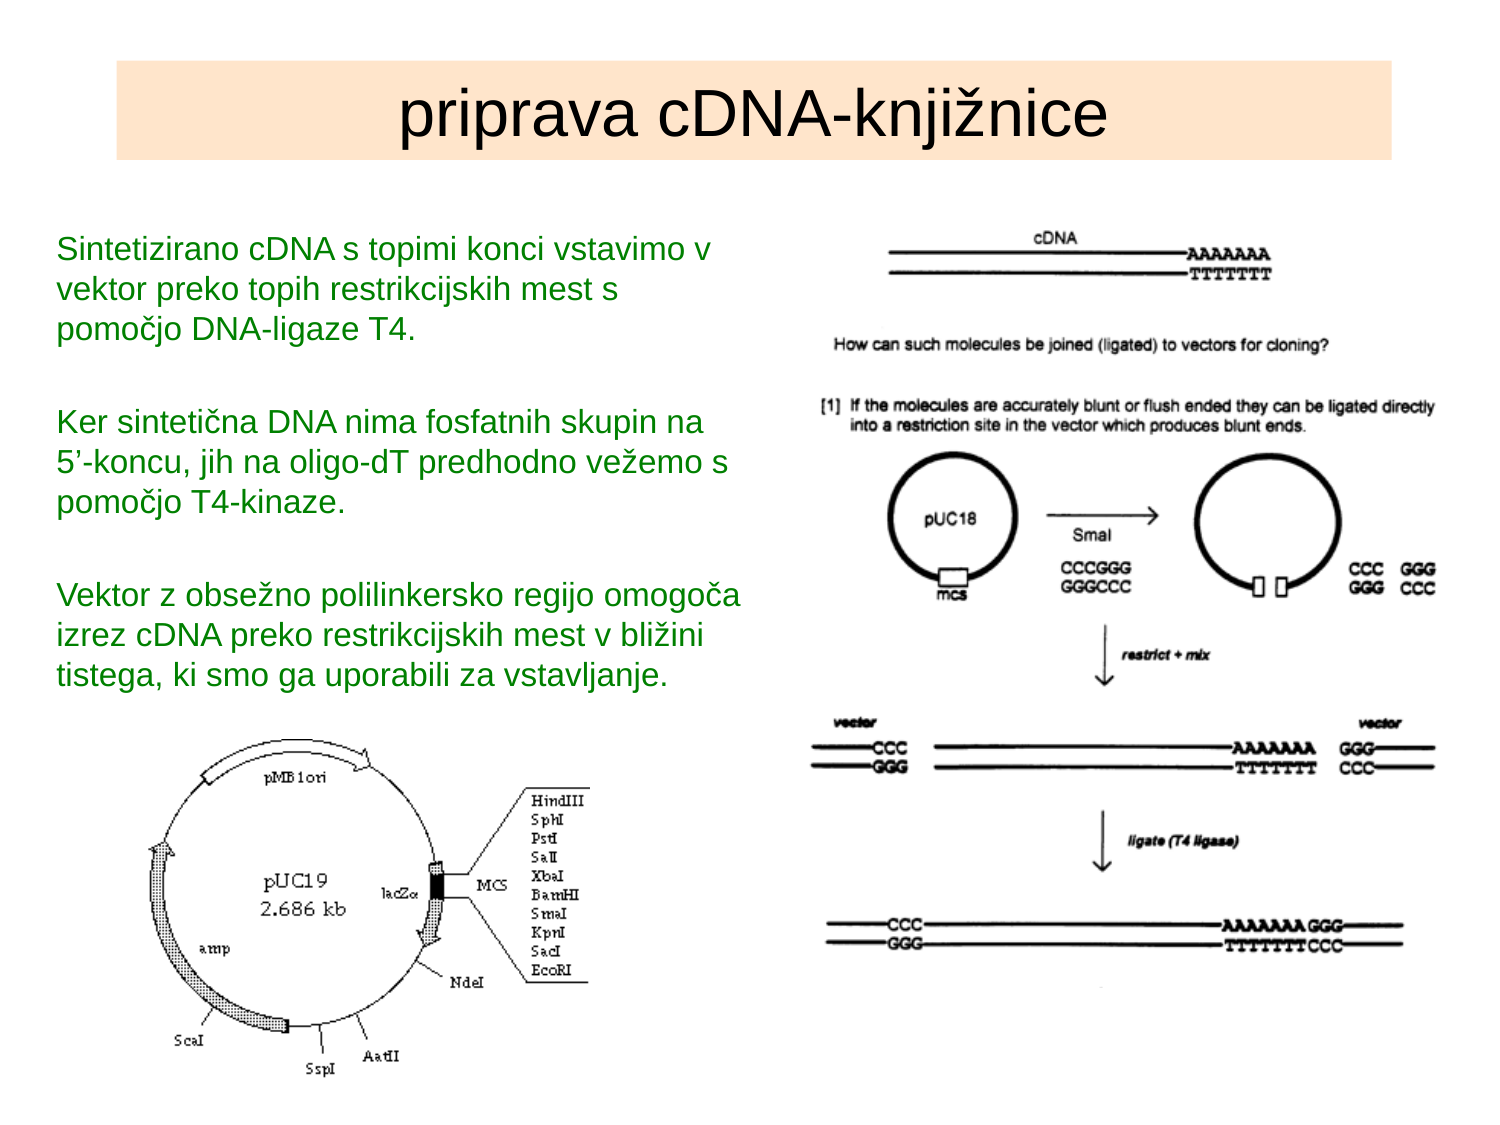

# priprava cDNA-knjižnice
Sintetizirano cDNA s topimi konci vstavimo v vektor preko topih restrikcijskih mest s pomočjo DNA-ligaze T4.
Ker sintetična DNA nima fosfatnih skupin na 5’-koncu, jih na oligo-dT predhodno vežemo s pomočjo T4-kinaze.
Vektor z obsežno polilinkersko regijo omogoča izrez cDNA preko restrikcijskih mest v bližini tistega, ki smo ga uporabili za vstavljanje.